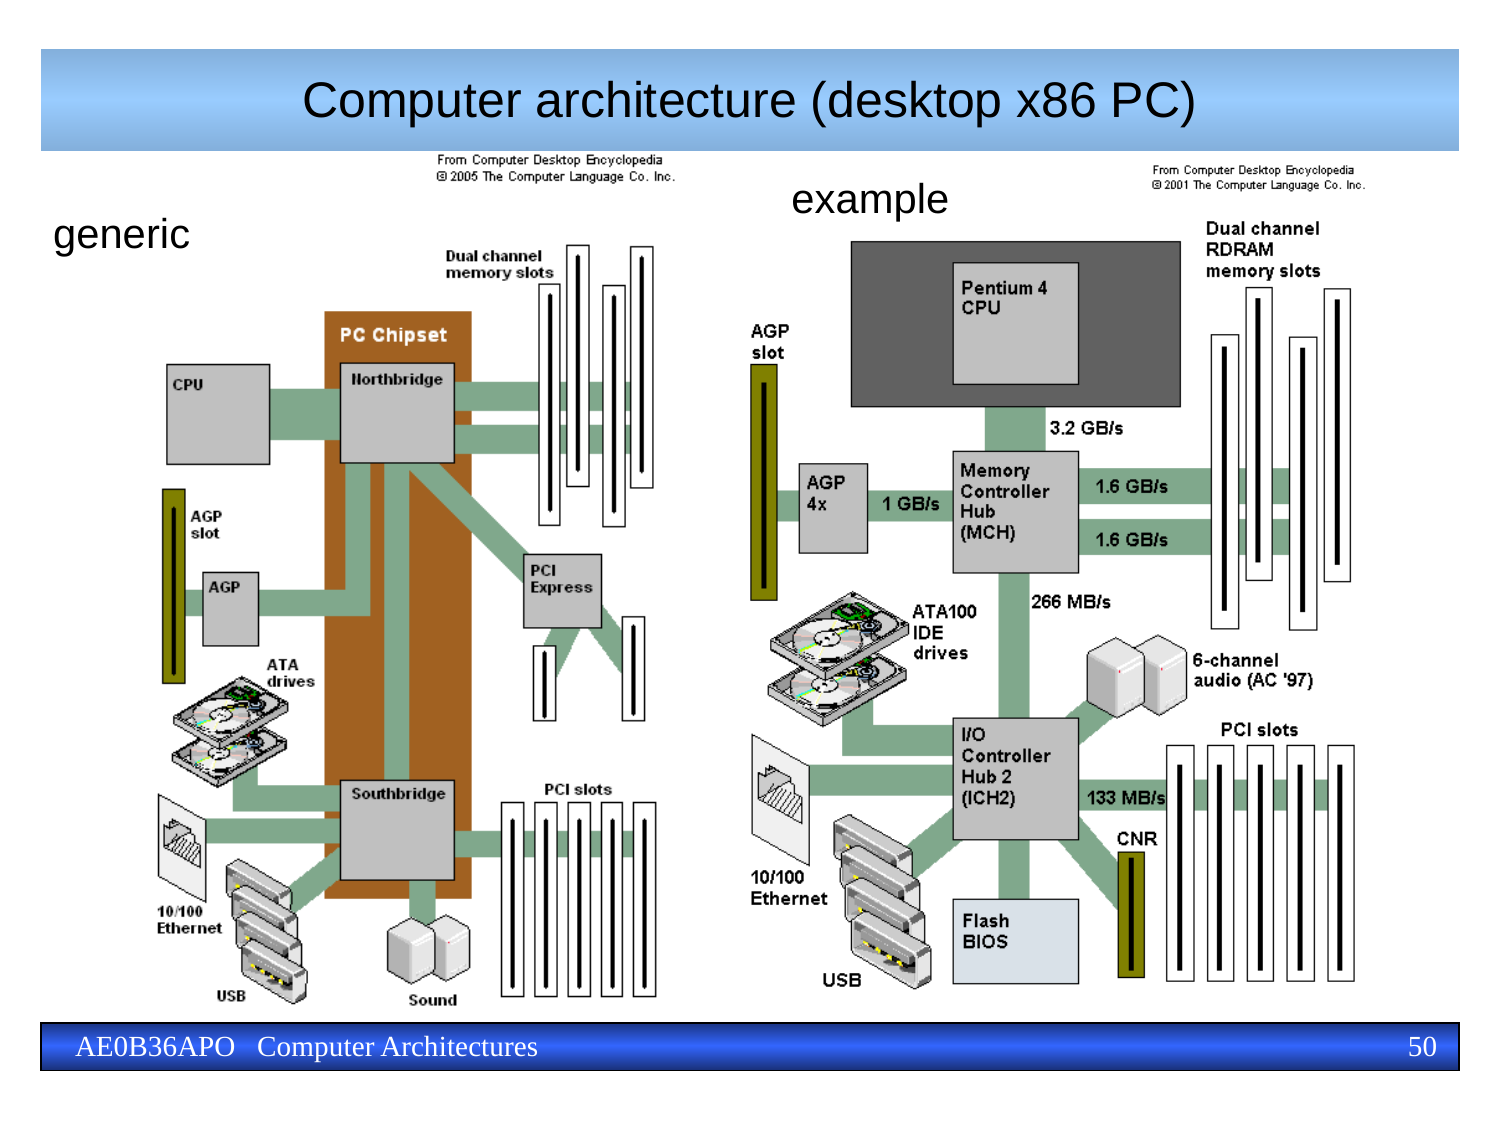

# Computer architecture (desktop x86 PC)
example
generic
AE0B36APO Computer Architectures
50